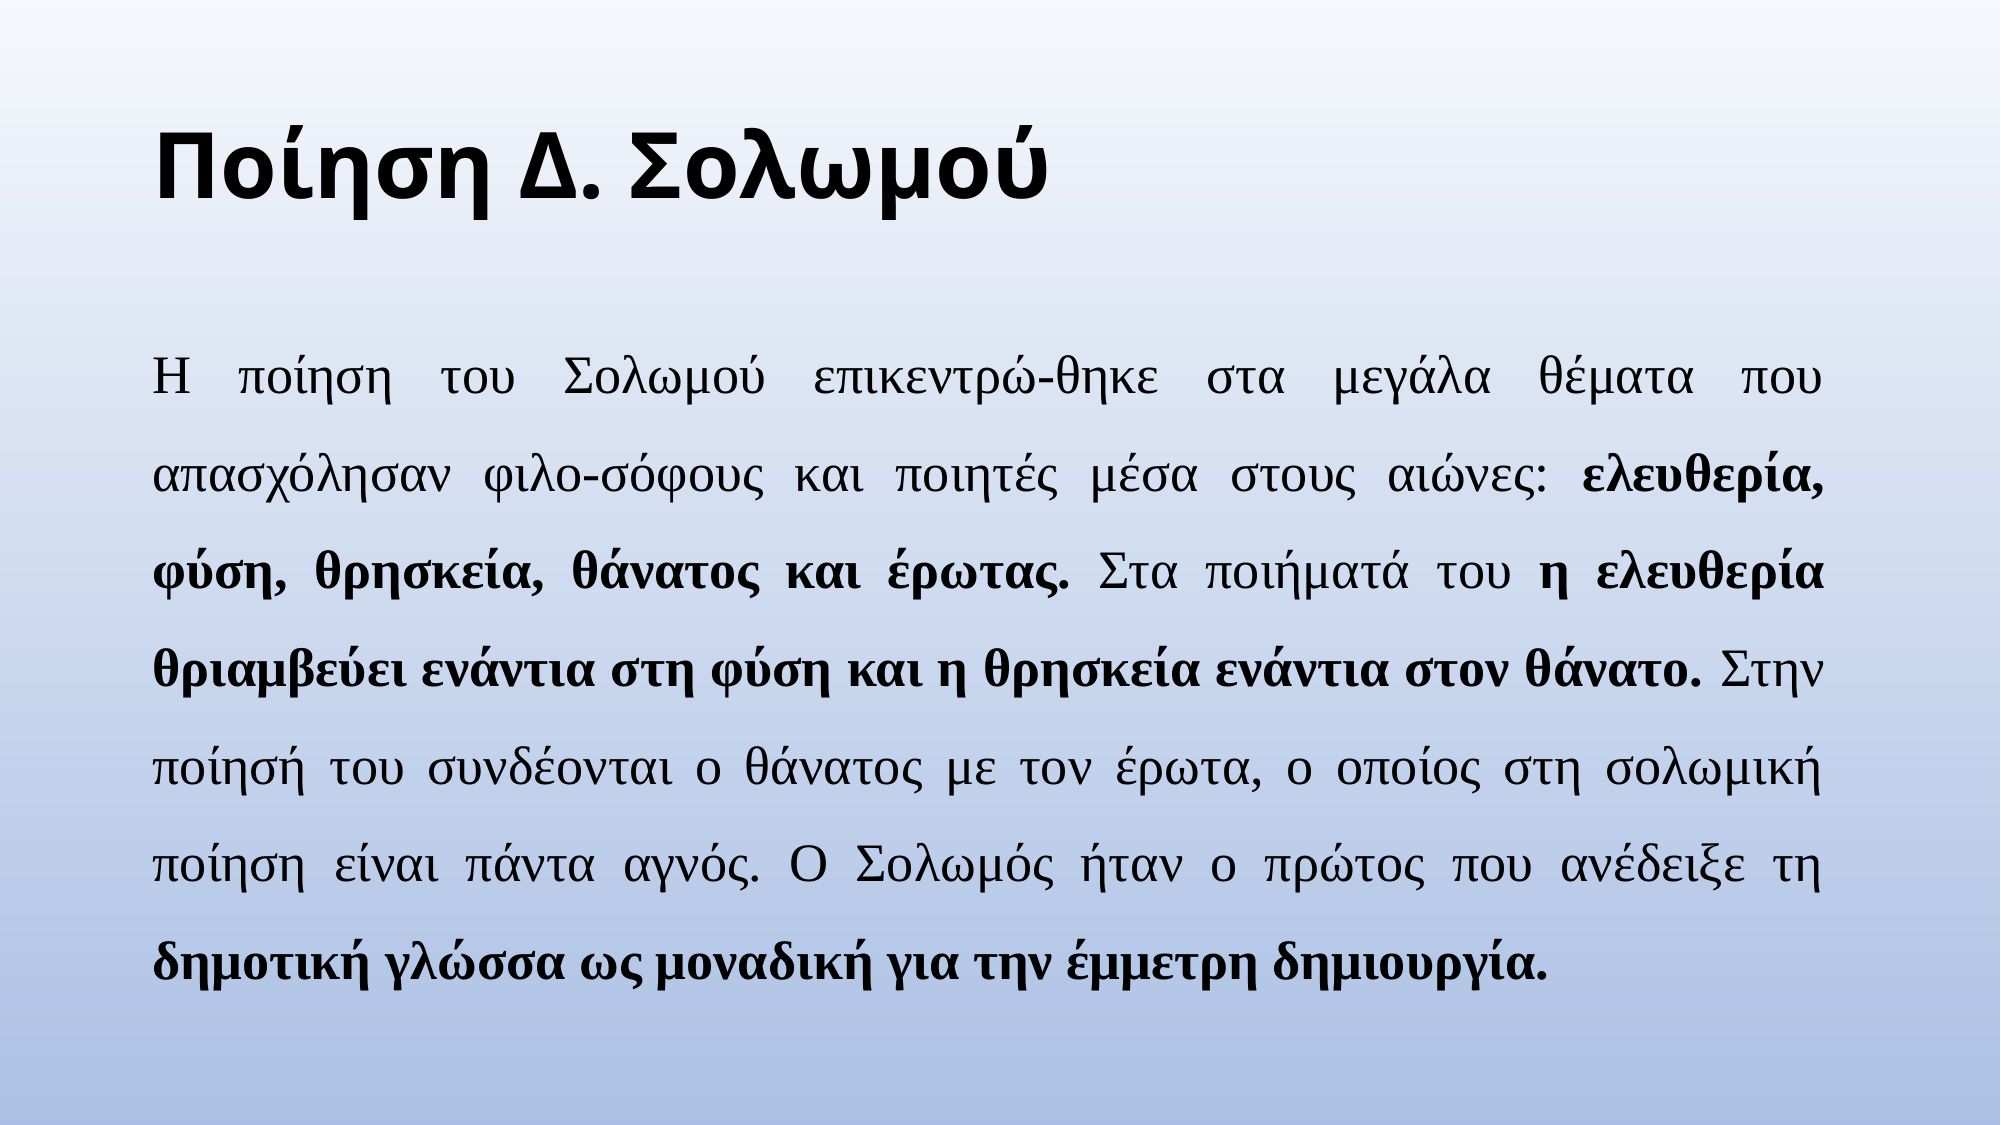

# Ποίηση Δ. Σολωμού
Η ποίηση του Σολωμού επικεντρώ-θηκε στα μεγάλα θέματα που απασχόλησαν φιλο-σόφους και ποιητές μέσα στους αιώνες: ελευθερία, φύση, θρησκεία, θάνατος και έρωτας. Στα ποιήματά του η ελευθερία θριαμβεύει ενάντια στη φύση και η θρησκεία ενάντια στον θάνατο. Στην ποίησή του συνδέονται ο θάνατος με τον έρωτα, ο οποίος στη σολωμική ποίηση είναι πάντα αγνός. Ο Σολωμός ήταν ο πρώτος που ανέδειξε τη δημοτική γλώσσα ως μοναδική για την έμμετρη δημιουργία.